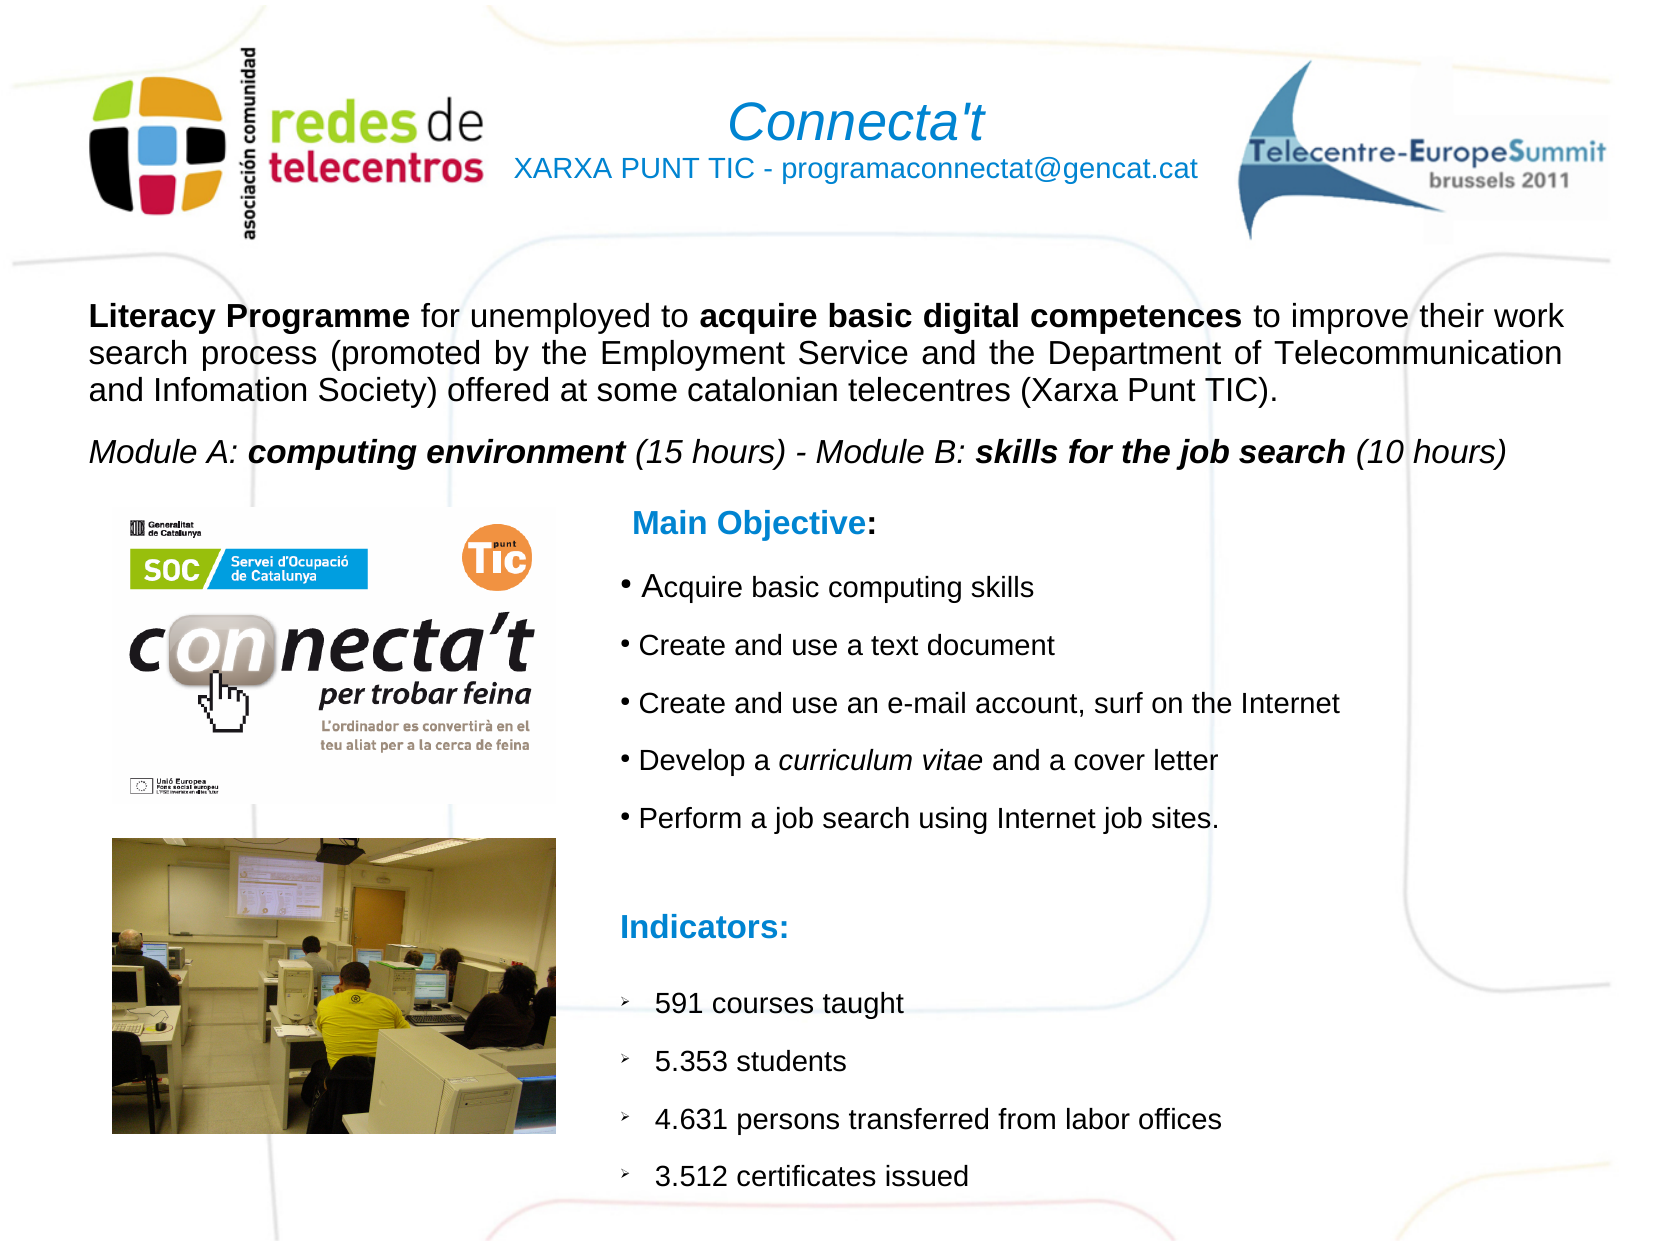

# Connecta't XARXA PUNT TIC - programaconnectat@gencat.cat
Literacy Programme for unemployed to acquire basic digital competences to improve their work search process (promoted by the Employment Service and the Department of Telecommunication and Infomation Society) offered at some catalonian telecentres (Xarxa Punt TIC).
Module A: computing environment (15 hours) - Module B: skills for the job search (10 hours)
Main Objective:
 Acquire basic computing skills
 Create and use a text document
 Create and use an e-mail account, surf on the Internet
 Develop a curriculum vitae and a cover letter
 Perform a job search using Internet job sites.
Indicators:
 591 courses taught
 5.353 students
 4.631 persons transferred from labor offices
 3.512 certificates issued